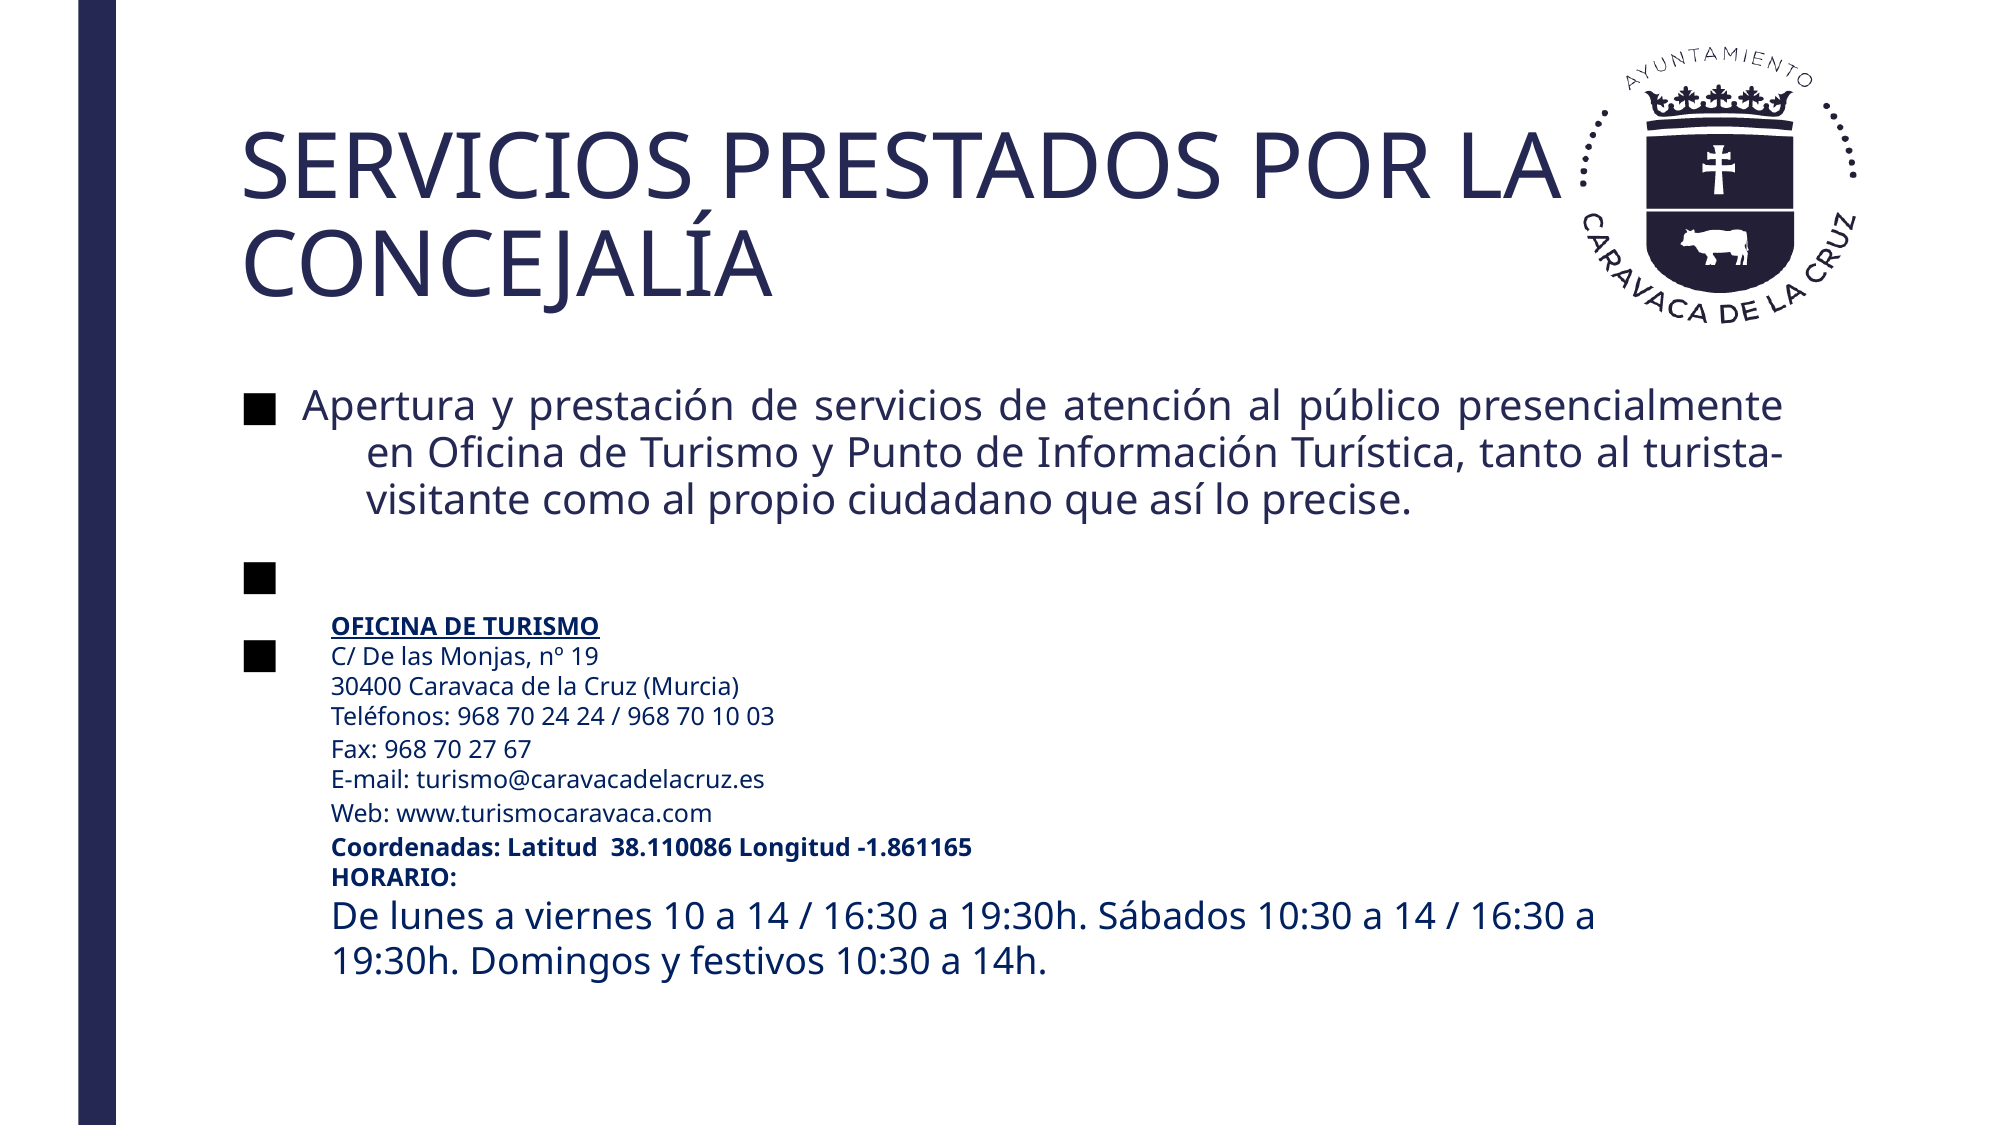

# SERVICIOS PRESTADOS POR LA CONCEJALÍA
Apertura y prestación de servicios de atención al público presencialmente en Oficina de Turismo y Punto de Información Turística, tanto al turista-visitante como al propio ciudadano que así lo precise.
OFICINA DE TURISMO
C/ De las Monjas, nº 19
30400 Caravaca de la Cruz (Murcia)
Teléfonos: 968 70 24 24 / 968 70 10 03
Fax: 968 70 27 67
E-mail: turismo@caravacadelacruz.es
Web: www.turismocaravaca.com
Coordenadas: Latitud  38.110086 Longitud -1.861165
HORARIO:
De lunes a viernes 10 a 14 / 16:30 a 19:30h. Sábados 10:30 a 14 / 16:30 a 19:30h. Domingos y festivos 10:30 a 14h.